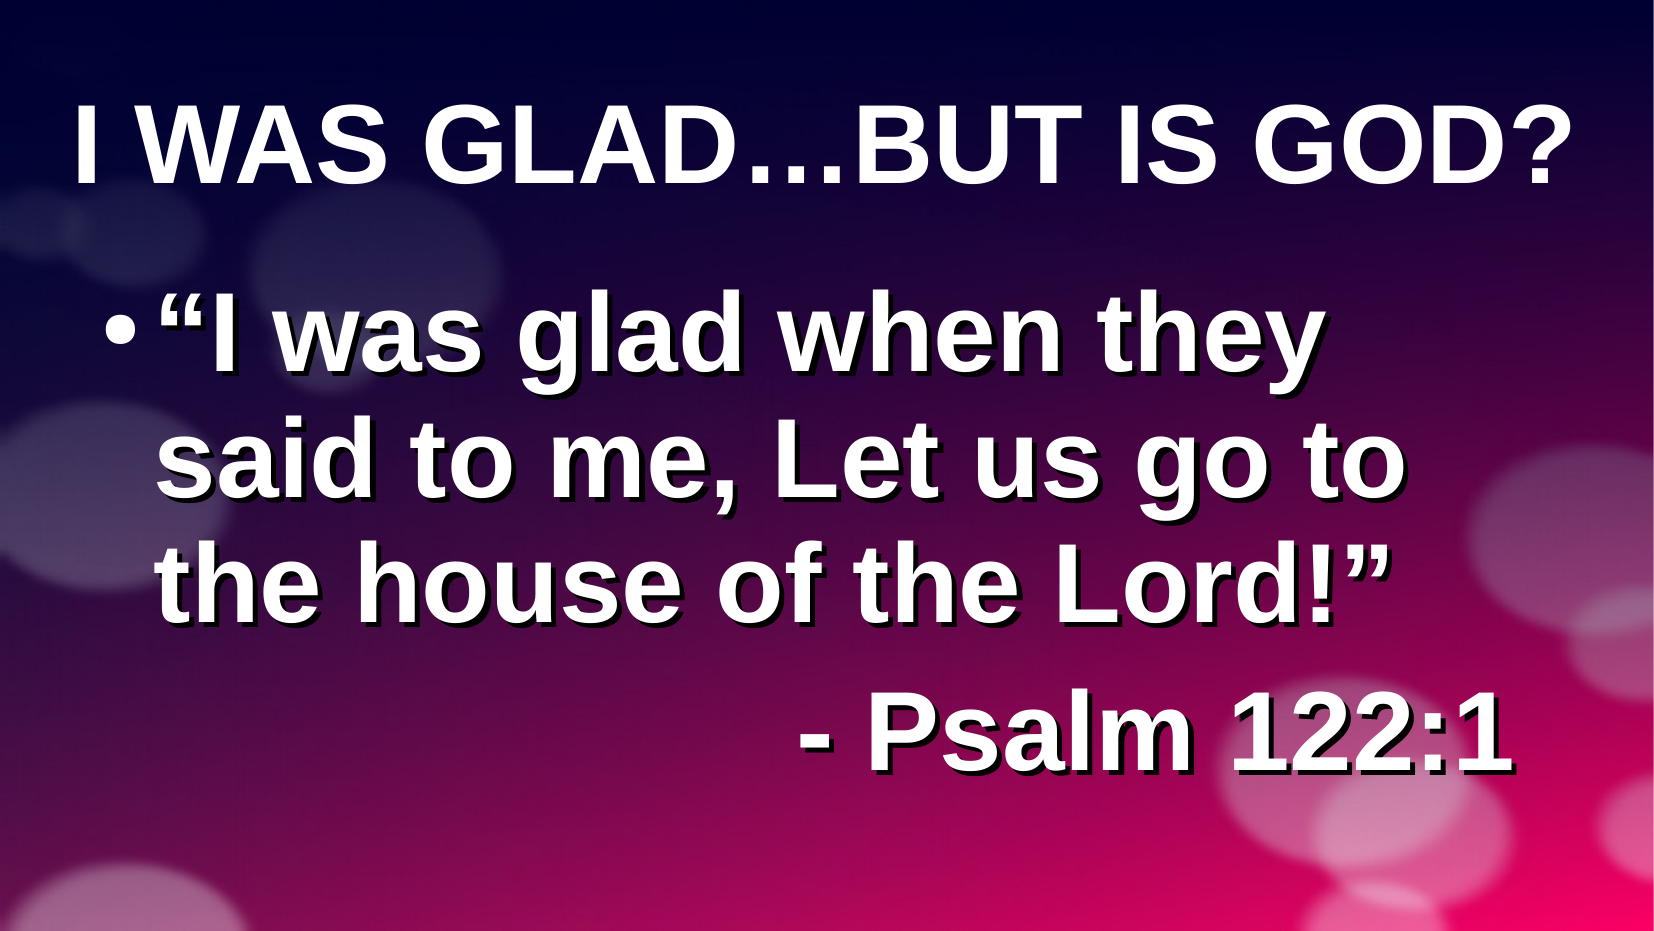

# I WAS GLAD…BUT IS GOD?
“I was glad when they said to me, Let us go to the house of the Lord!”
- Psalm 122:1